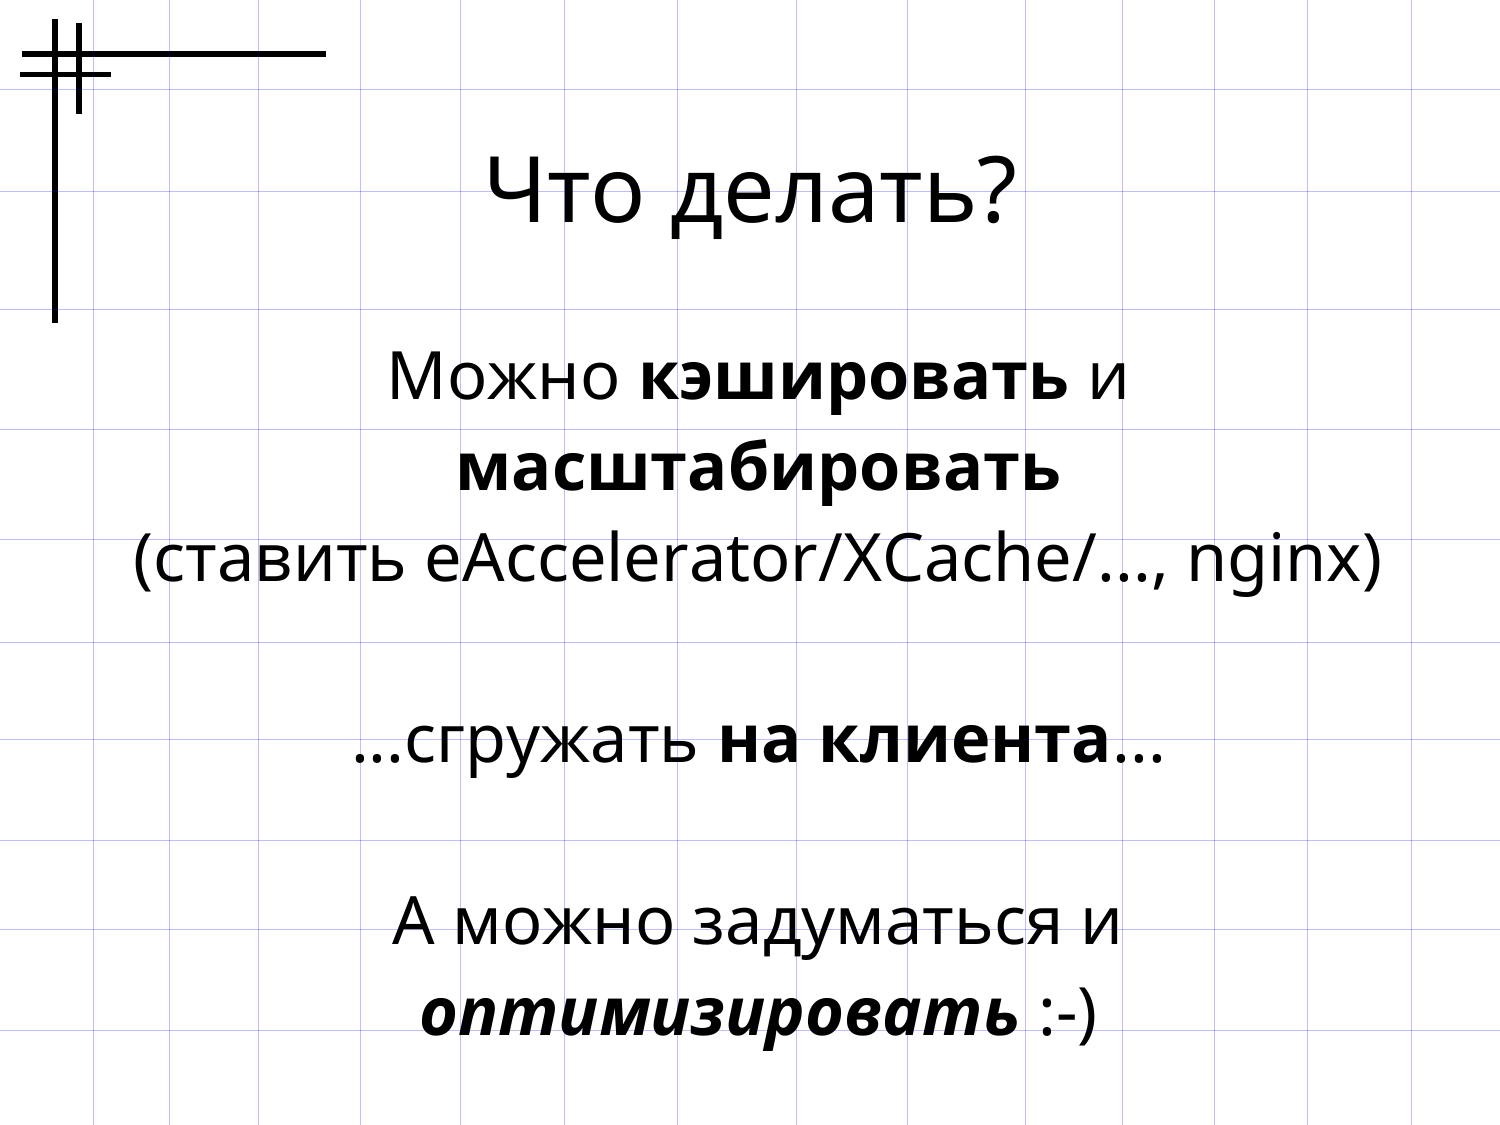

# Что делать?
Можно кэшировать и масштабировать
(ставить eAccelerator/XCache/..., nginx)
...сгружать на клиента...
А можно задуматься и оптимизировать :-)